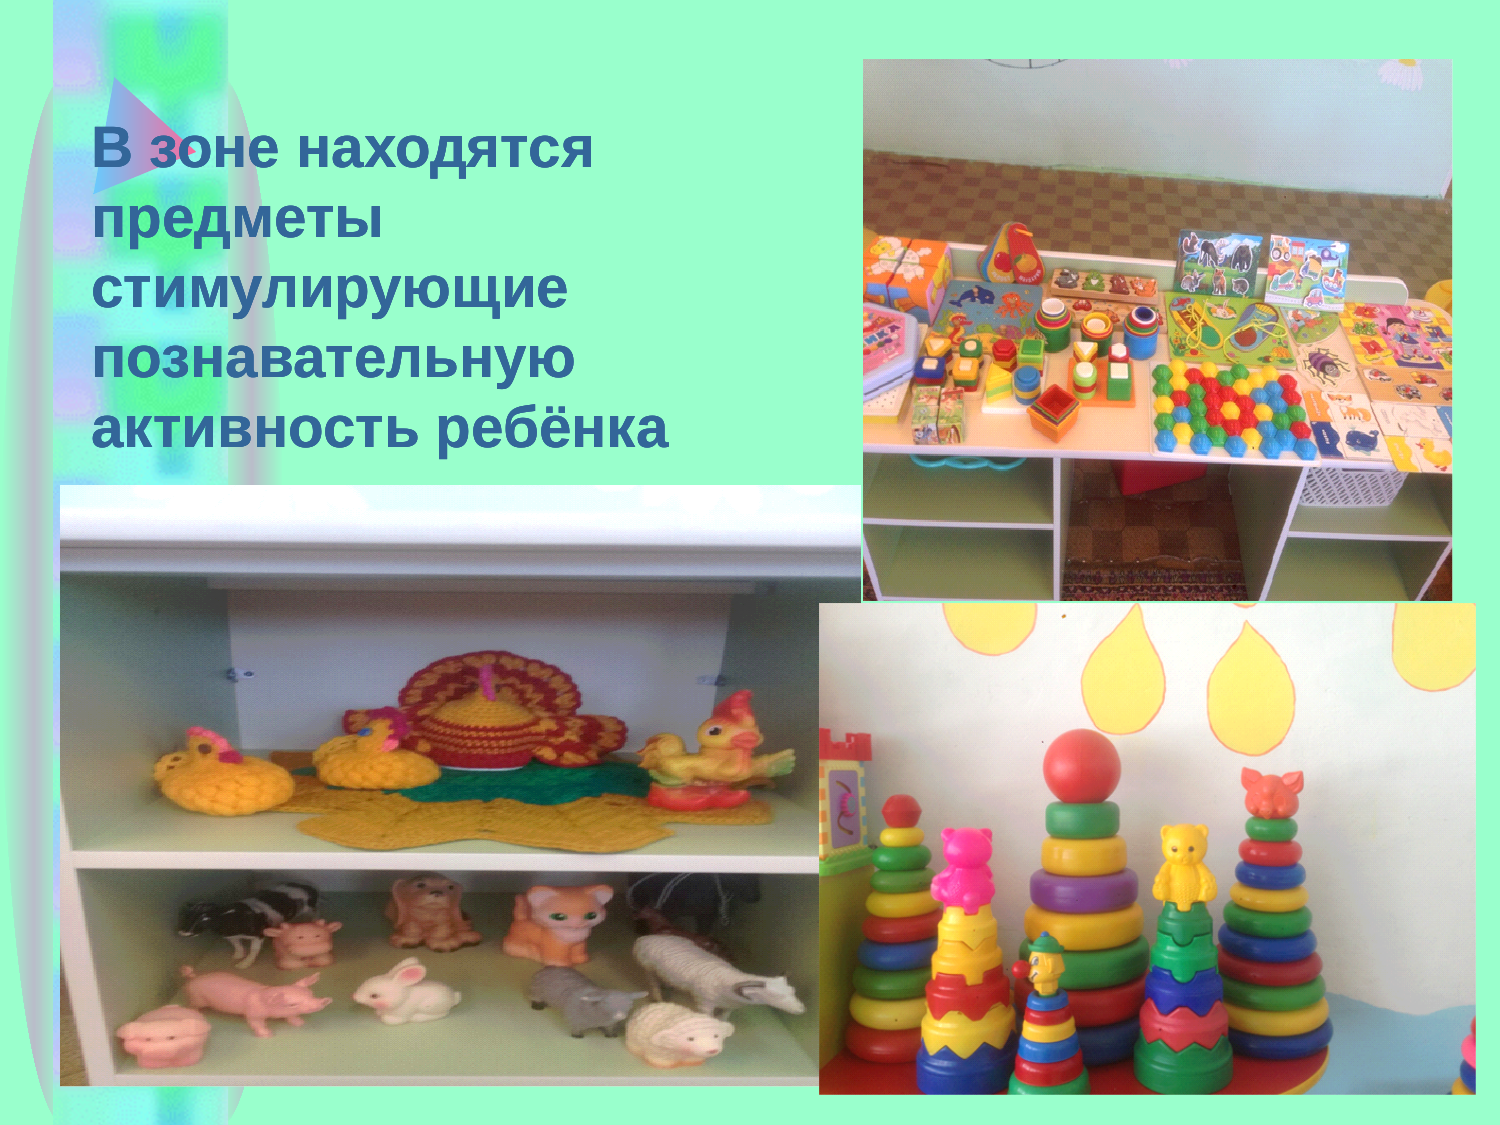

В зоне находятся предметы стимулирующие познавательную активность ребёнка
В зоне находятся предметы стимулирующие познавательную активность ребёнка
В зоне находятся предметы стимулирующие познавательную активность ребёнка